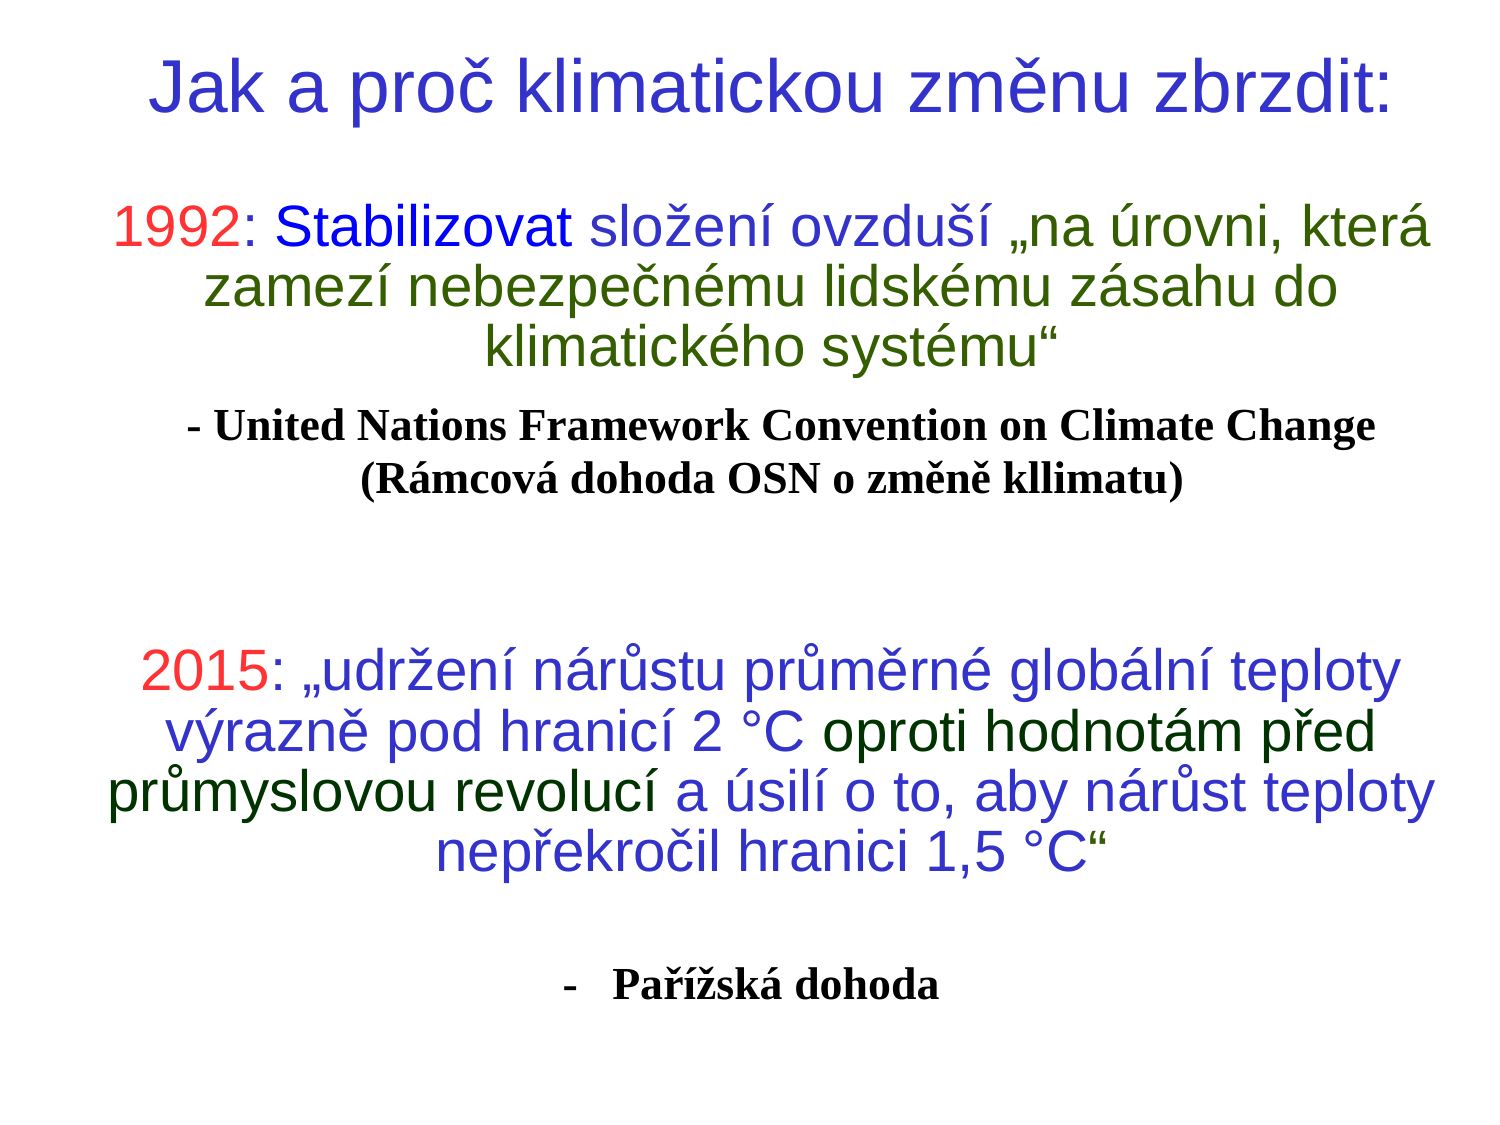

# Jak a proč klimatickou změnu zbrzdit: 1992: Stabilizovat složení ovzduší „na úrovni, která zamezí nebezpečnému lidskému zásahu do klimatického systému“ - United Nations Framework Convention on Climate Change (Rámcová dohoda OSN o změně kllimatu) 2015: „udržení nárůstu průměrné globální teploty výrazně pod hranicí 2 °C oproti hodnotám před průmyslovou revolucí a úsilí o to, aby nárůst teploty nepřekročil hranici 1,5 °C“ - Pařížská dohoda